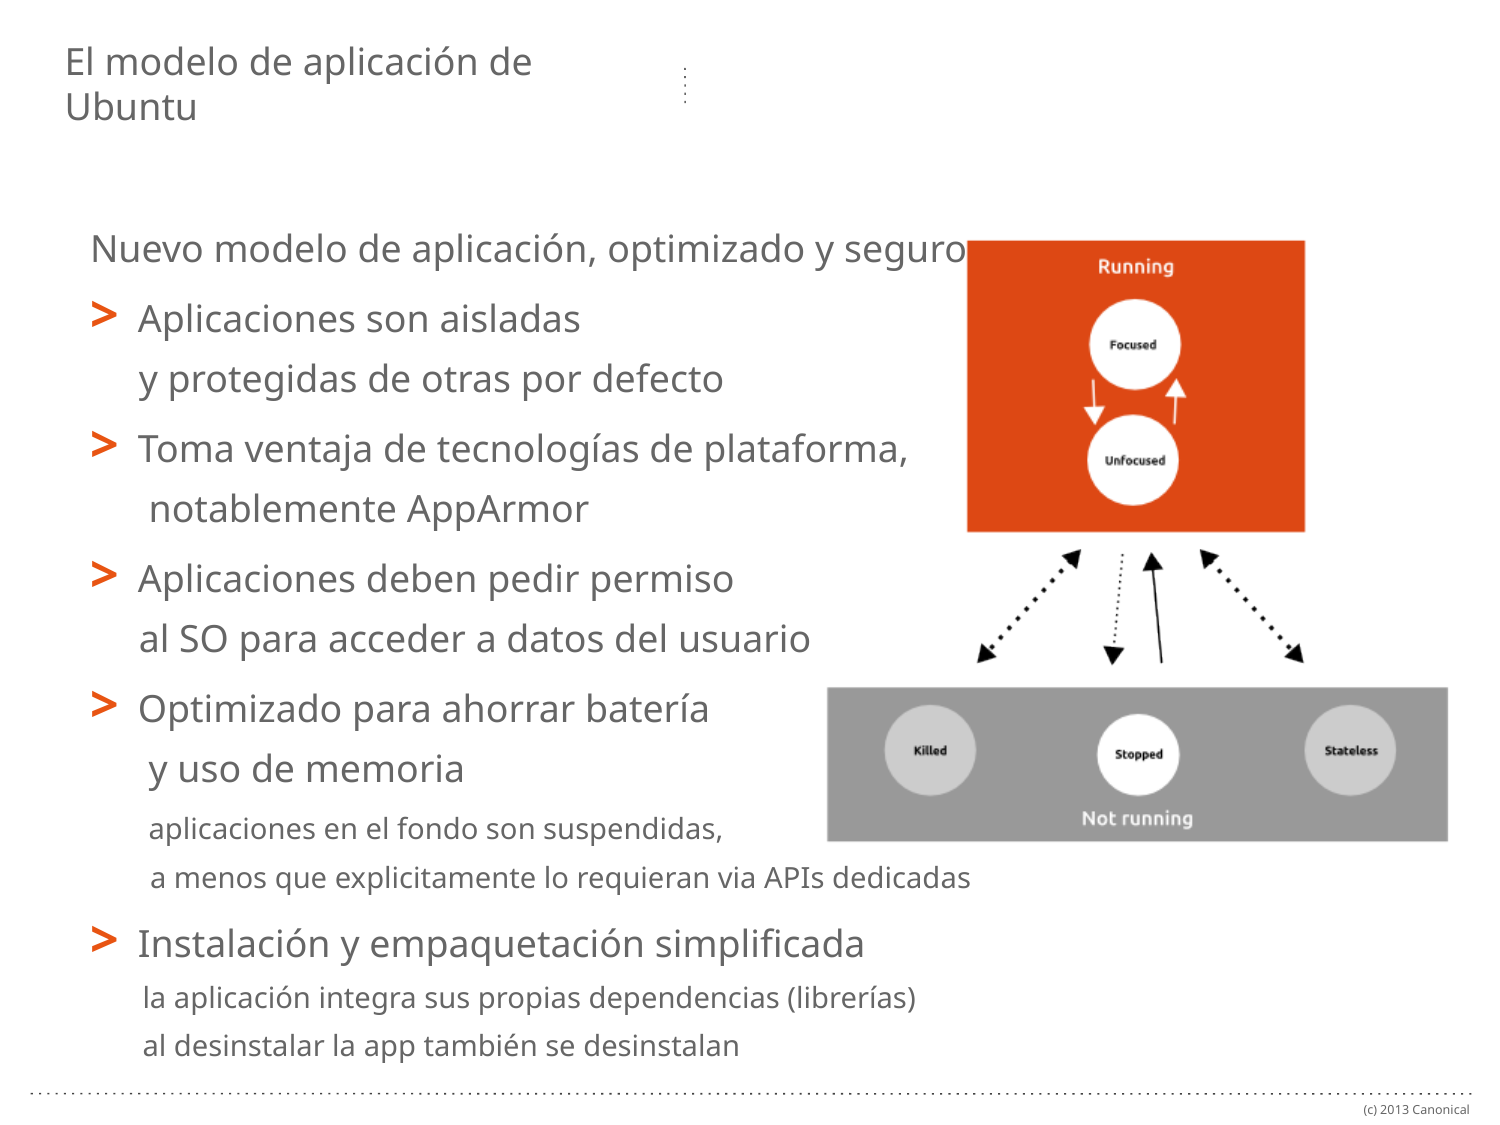

El modelo de aplicación de Ubuntu
# Nuevo modelo de aplicación, optimizado y seguro
> Aplicaciones son aisladas
 y protegidas de otras por defecto
> Toma ventaja de tecnologías de plataforma,
 notablemente AppArmor
> Aplicaciones deben pedir permiso
 al SO para acceder a datos del usuario
> Optimizado para ahorrar batería
 y uso de memoria
 aplicaciones en el fondo son suspendidas,
 a menos que explicitamente lo requieran via APIs dedicadas
> Instalación y empaquetación simplificada
 la aplicación integra sus propias dependencias (librerías)
 al desinstalar la app también se desinstalan
(c) 2013 Canonical